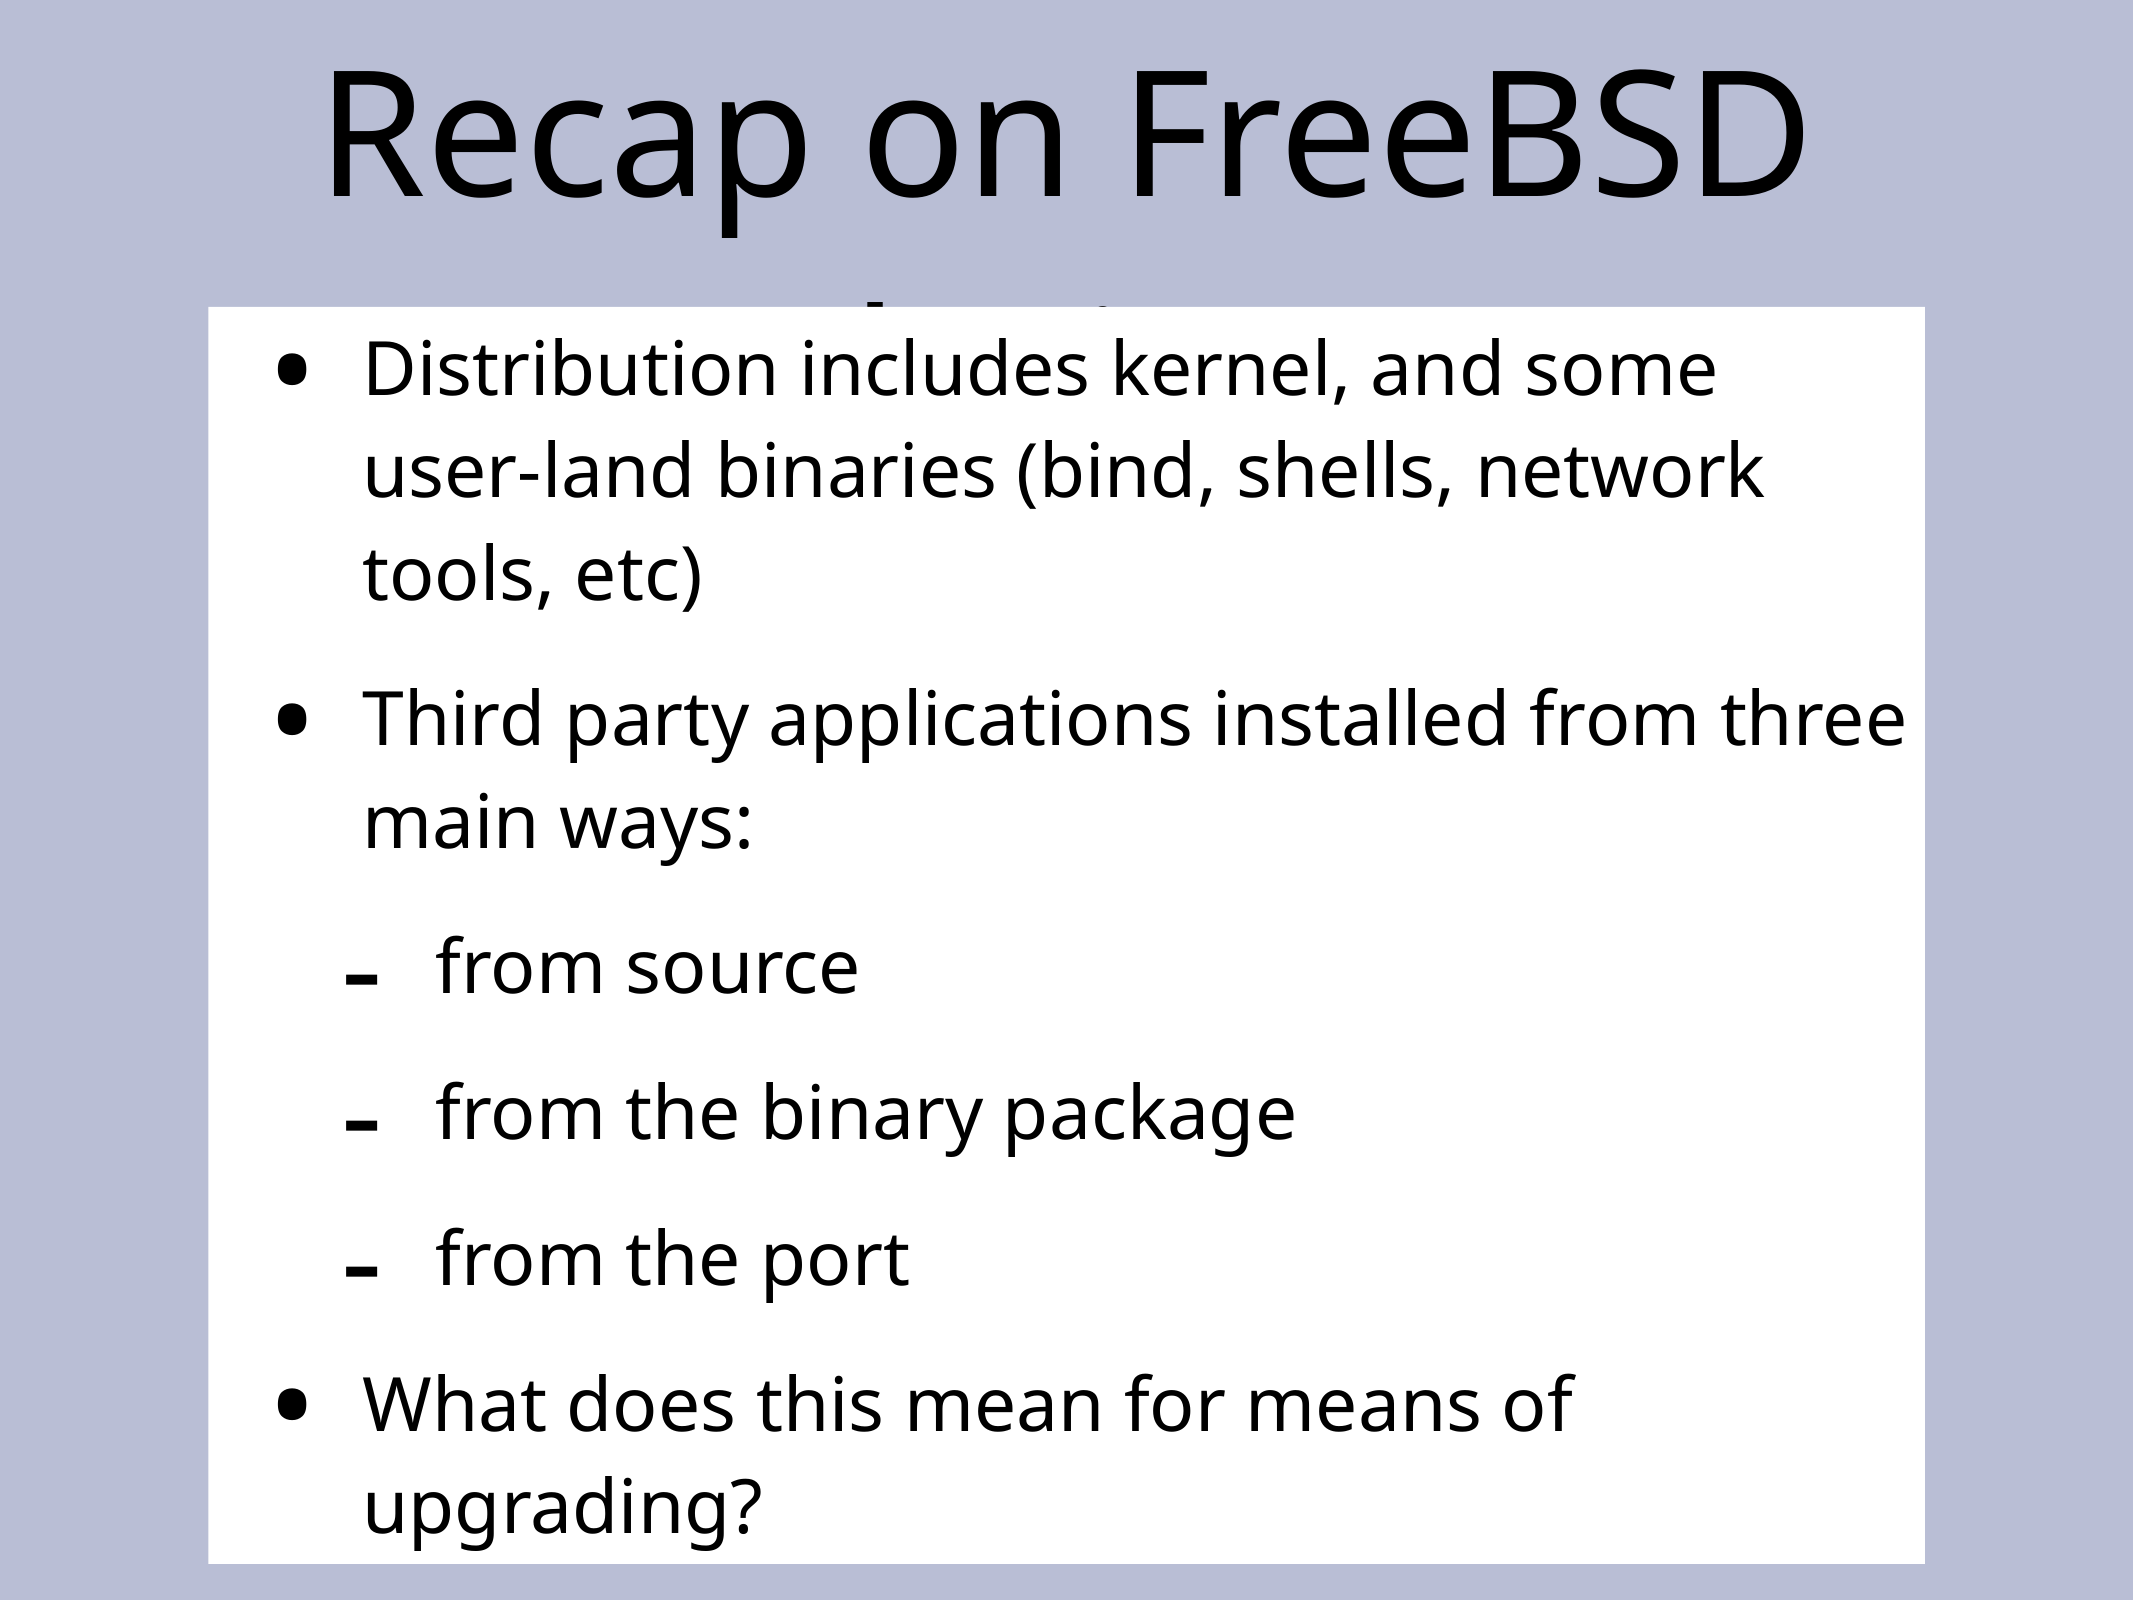

# Recap on FreeBSD design
Distribution includes kernel, and some user-land binaries (bind, shells, network tools, etc)
Third party applications installed from three main ways:
from source
from the binary package
from the port
What does this mean for means of upgrading?